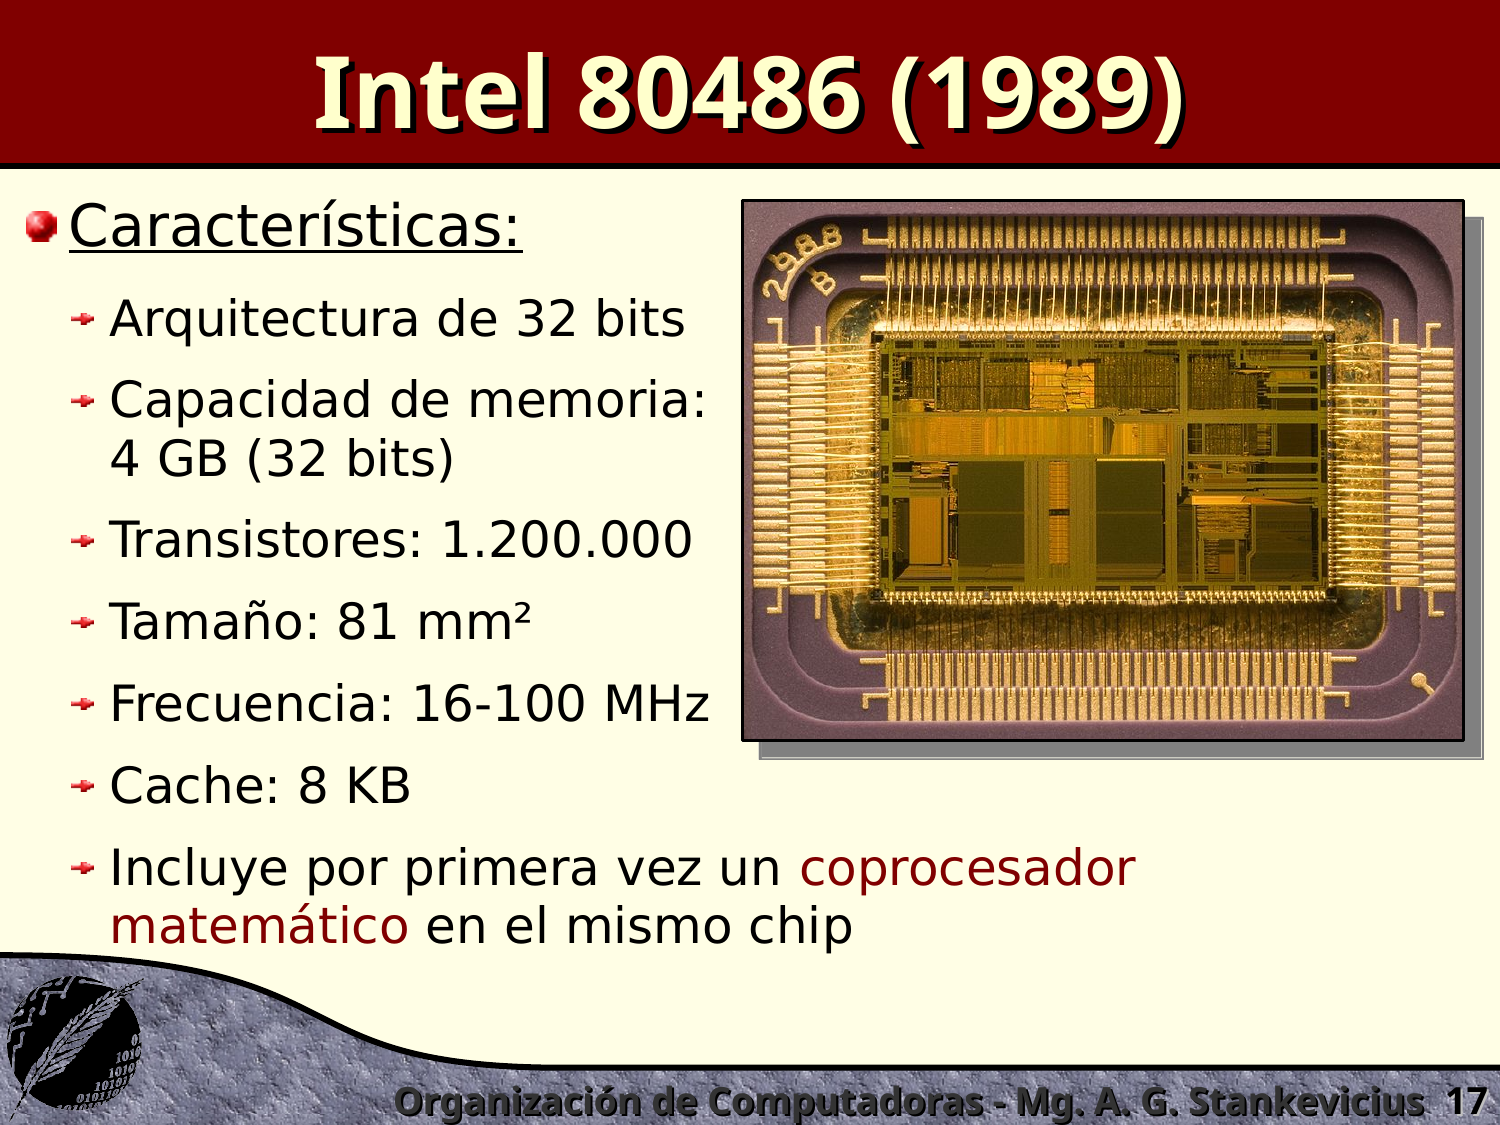

# Intel 80486 (1989)
Características:
Arquitectura de 32 bits
Capacidad de memoria:
4 GB (32 bits)
Transistores: 1.200.000
Tamaño: 81 mm²
Frecuencia: 16-100 MHz
Cache: 8 KB
Incluye por primera vez un coprocesador
matemático en el mismo chip
17